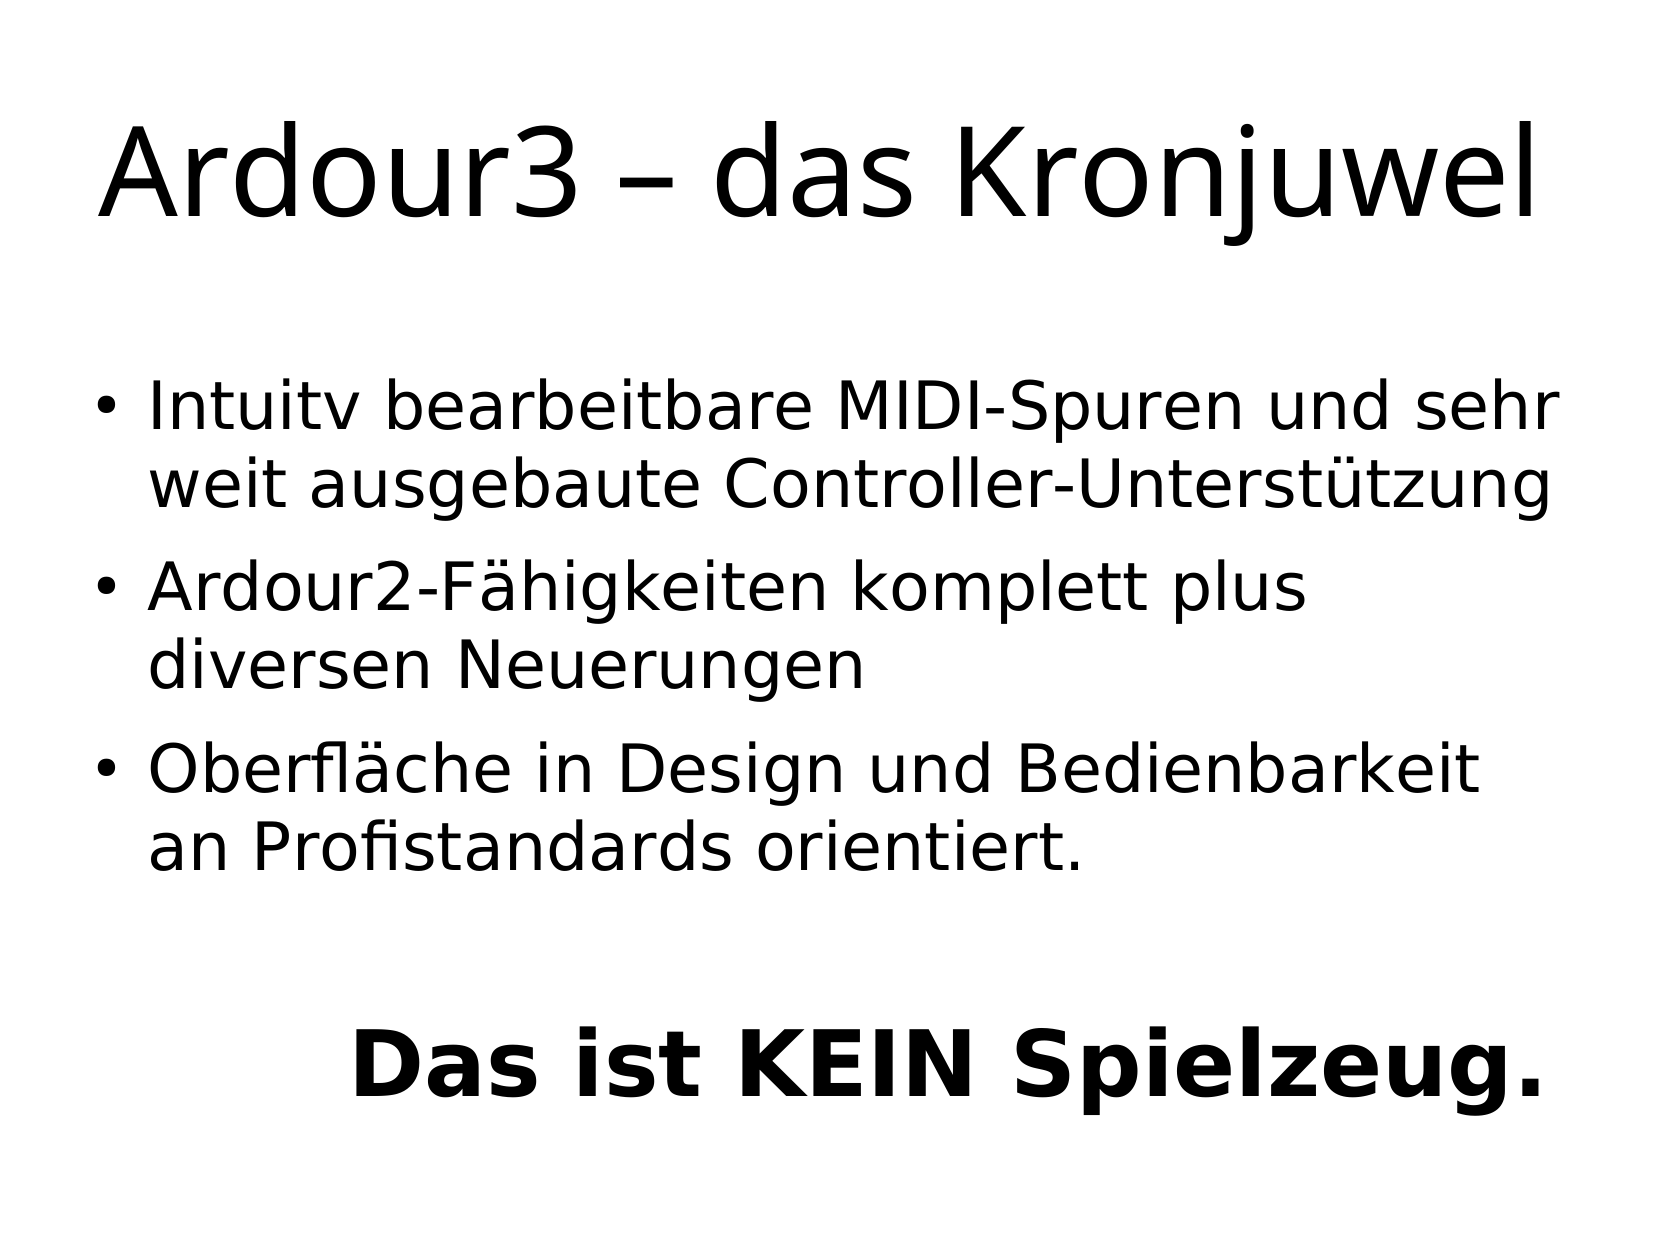

# Ardour3 – das Kronjuwel
Intuitv bearbeitbare MIDI-Spuren und sehr weit ausgebaute Controller-Unterstützung
Ardour2-Fähigkeiten komplett plus diversen Neuerungen
Oberfläche in Design und Bedienbarkeit an Profistandards orientiert.
Das ist KEIN Spielzeug.